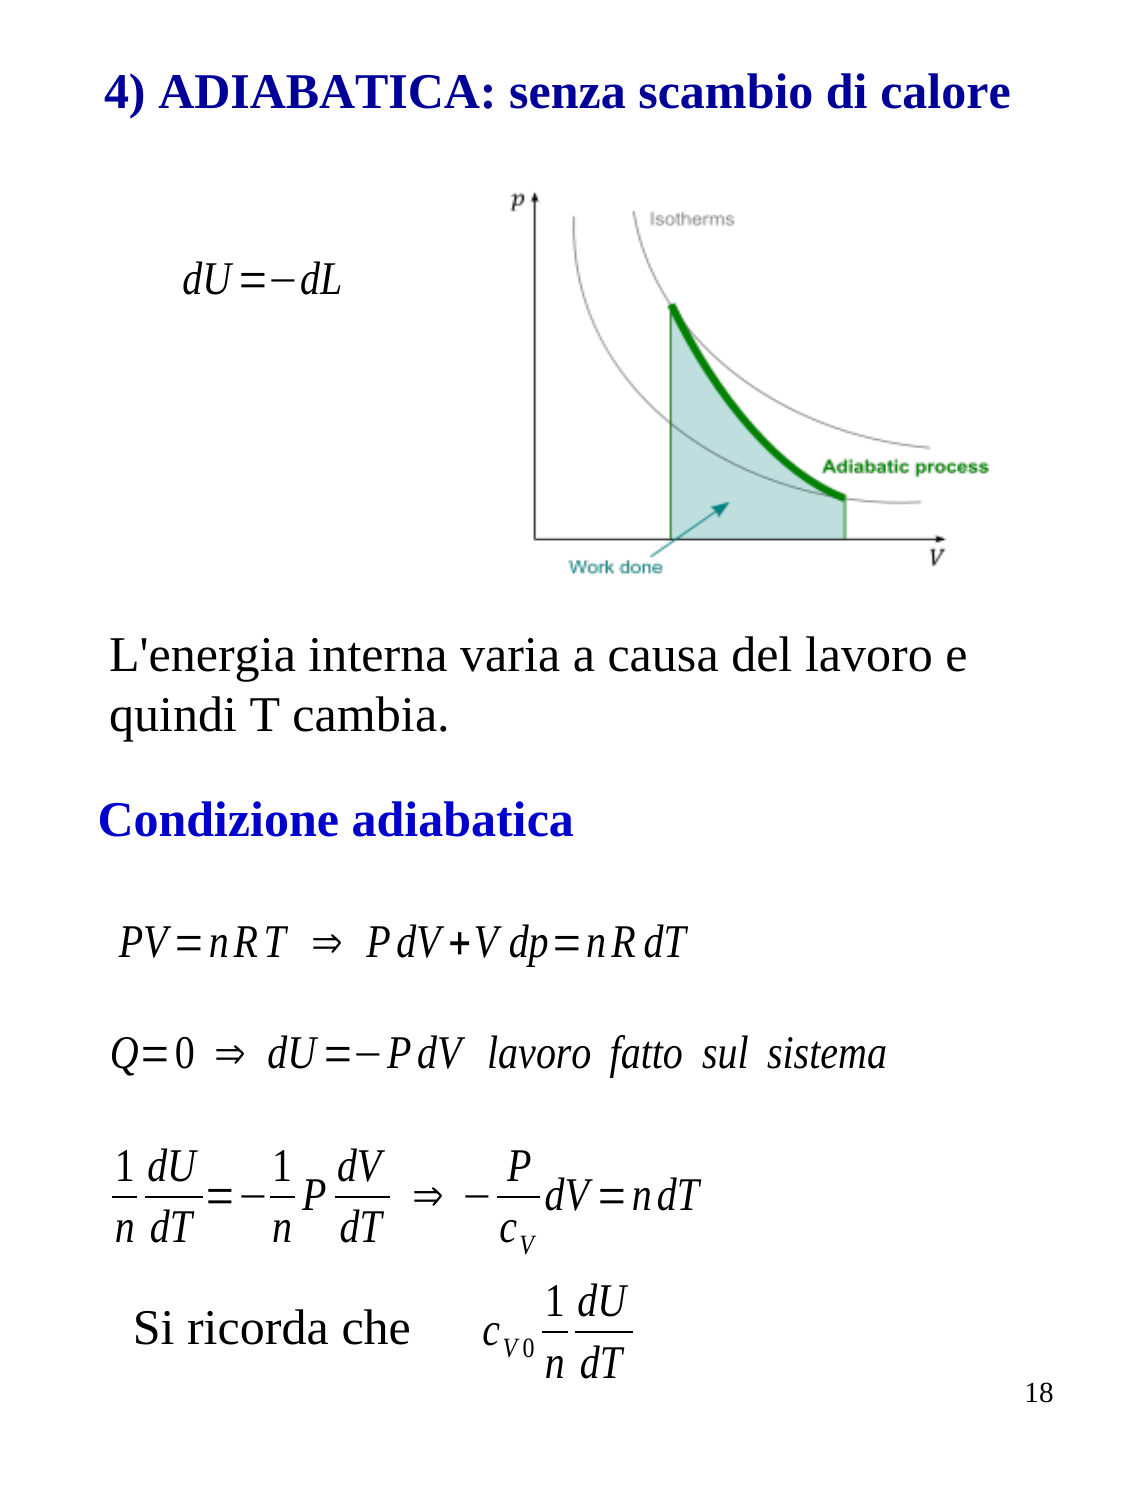

4) ADIABATICA: senza scambio di calore
L'energia interna varia a causa del lavoro e quindi T cambia.
Condizione adiabatica
Si ricorda che